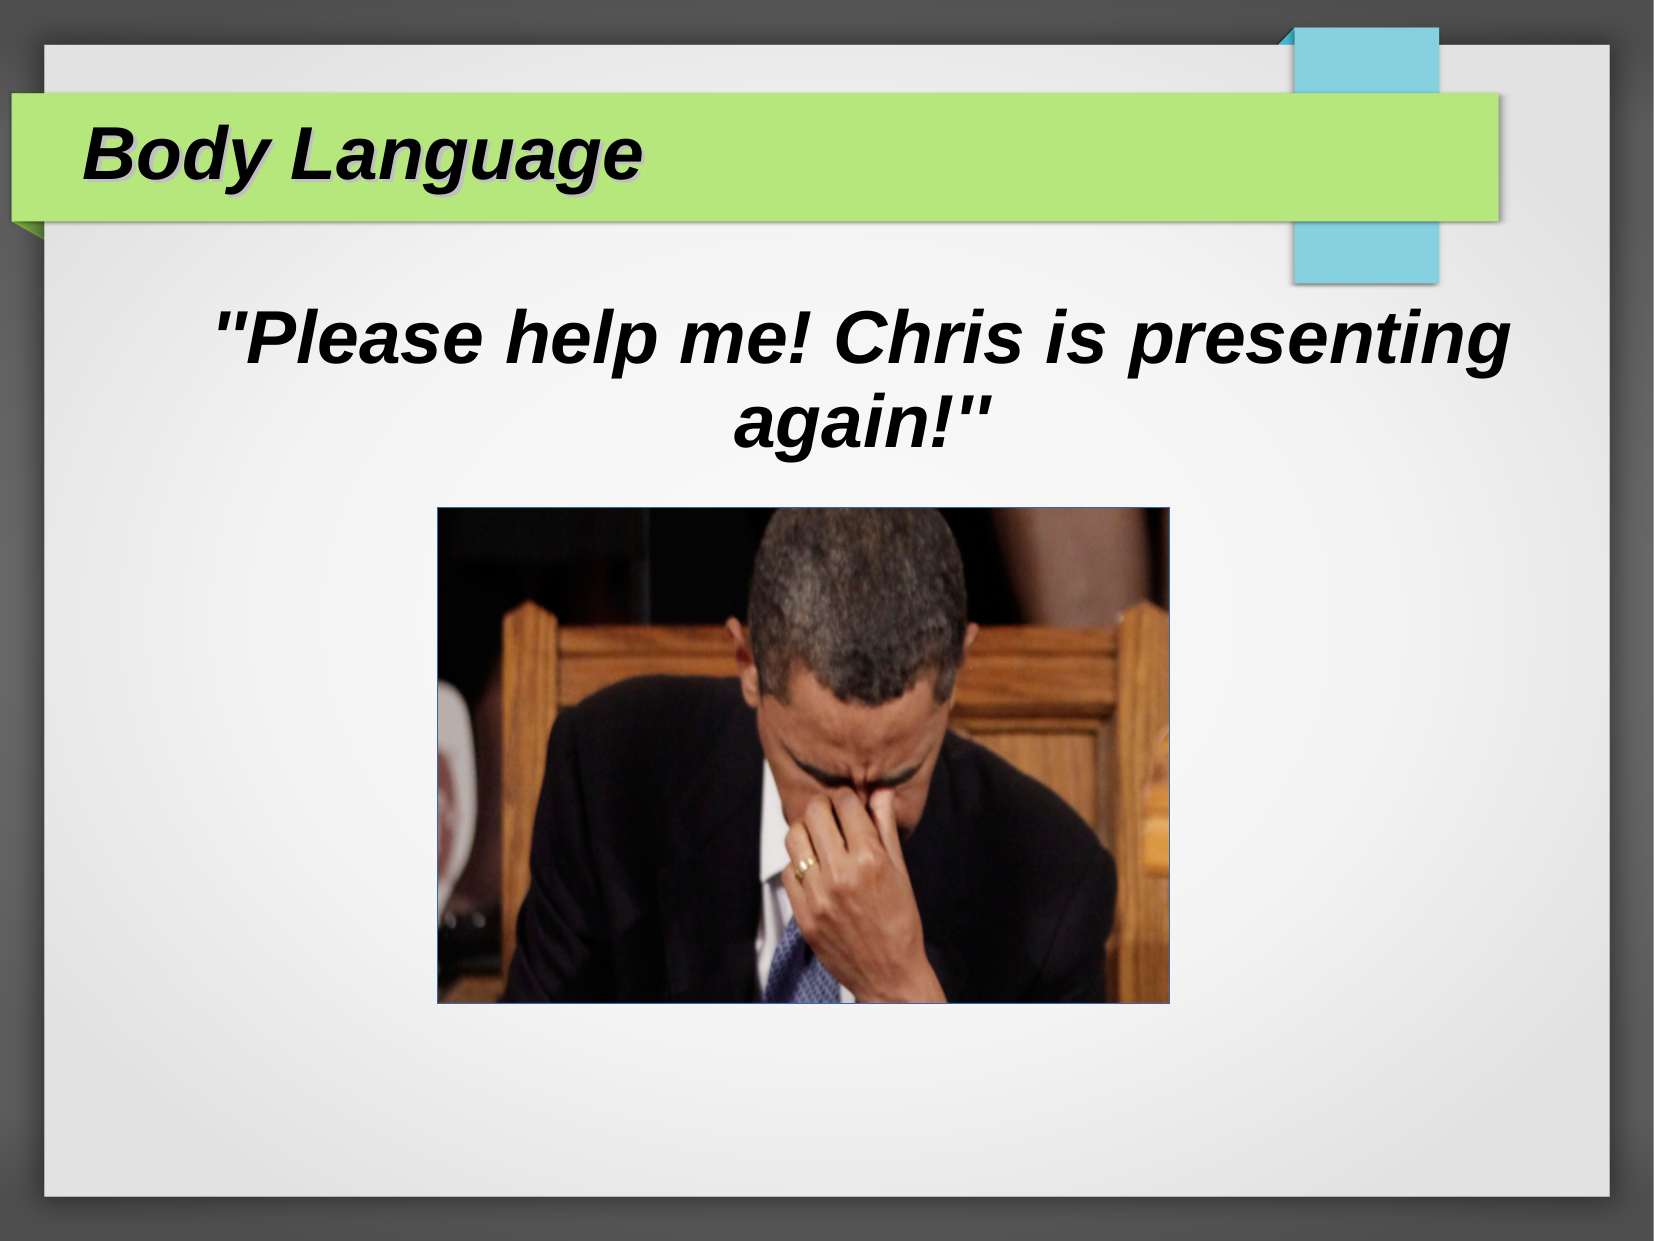

# Body Language
''Please help me! Chris is presenting again!''